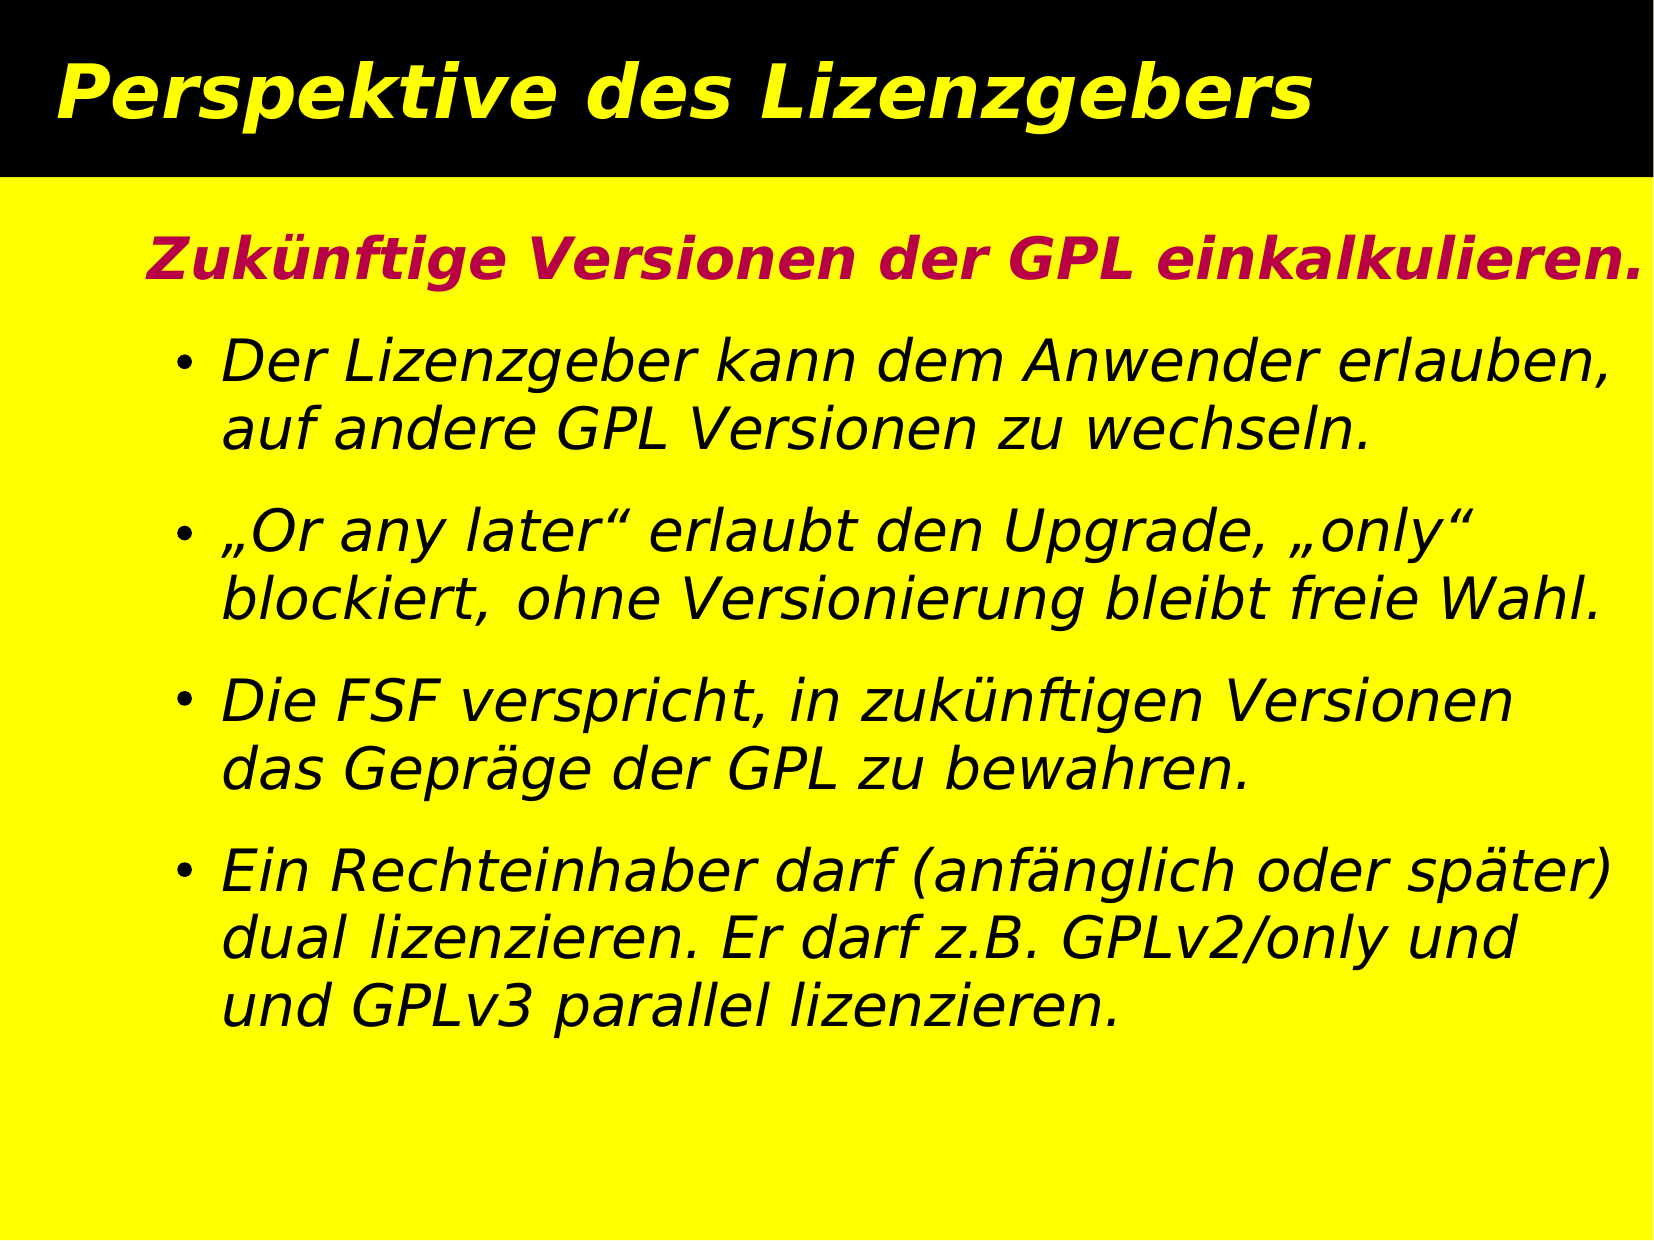

Perspektive des Lizenzgebers
Zukünftige Versionen der GPL einkalkulieren.
	Der Lizenzgeber kann dem Anwender erlauben,
	auf andere GPL Versionen zu wechseln.
	„Or any later“ erlaubt den Upgrade, „only“
	blockiert,	ohne Versionierung bleibt freie Wahl.
	Die FSF verspricht, in zukünftigen Versionen
	das Gepräge der GPL zu bewahren.
	Ein Rechteinhaber darf (anfänglich oder später)
	dual 	lizenzieren. Er darf z.B. GPLv2/only und
	und GPLv3 parallel lizenzieren.